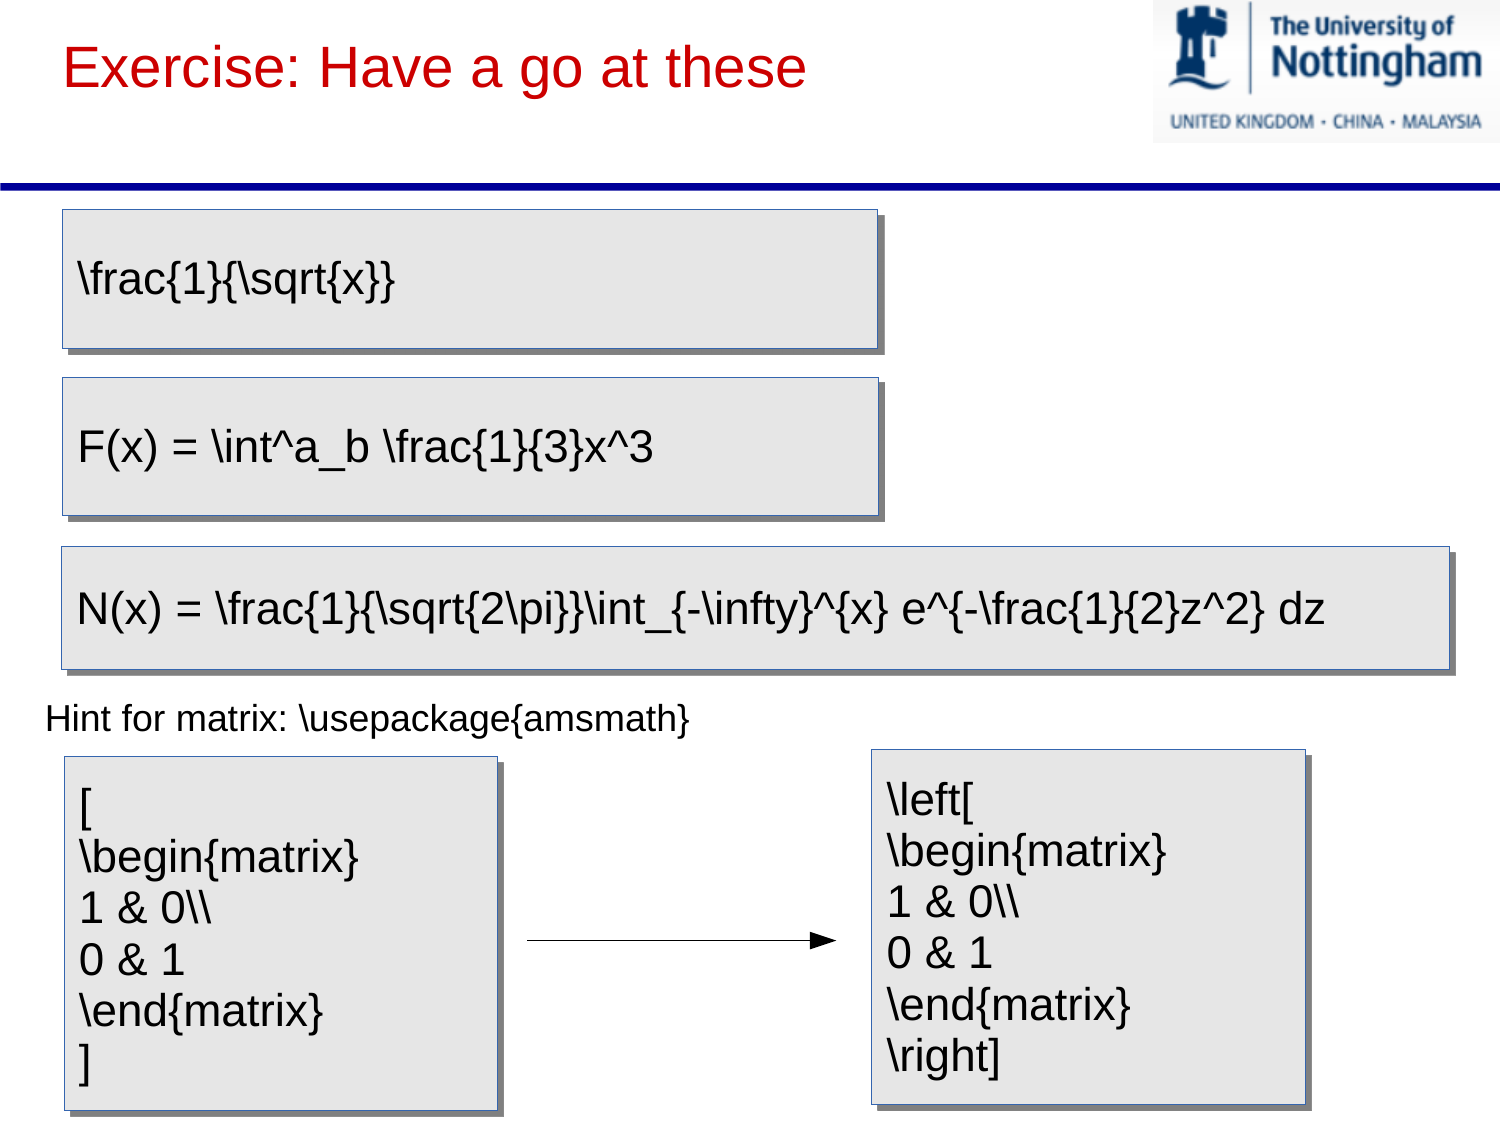

Exercise: Have a go at these
\frac{1}{\sqrt{x}}
F(x) = \int^a_b \frac{1}{3}x^3
N(x) = \frac{1}{\sqrt{2\pi}}\int_{-\infty}^{x} e^{-\frac{1}{2}z^2} dz
Hint for matrix: \usepackage{amsmath}
\left[
\begin{matrix}
1 & 0\\
0 & 1
\end{matrix}
\right]
[
\begin{matrix}
1 & 0\\
0 & 1
\end{matrix}
]